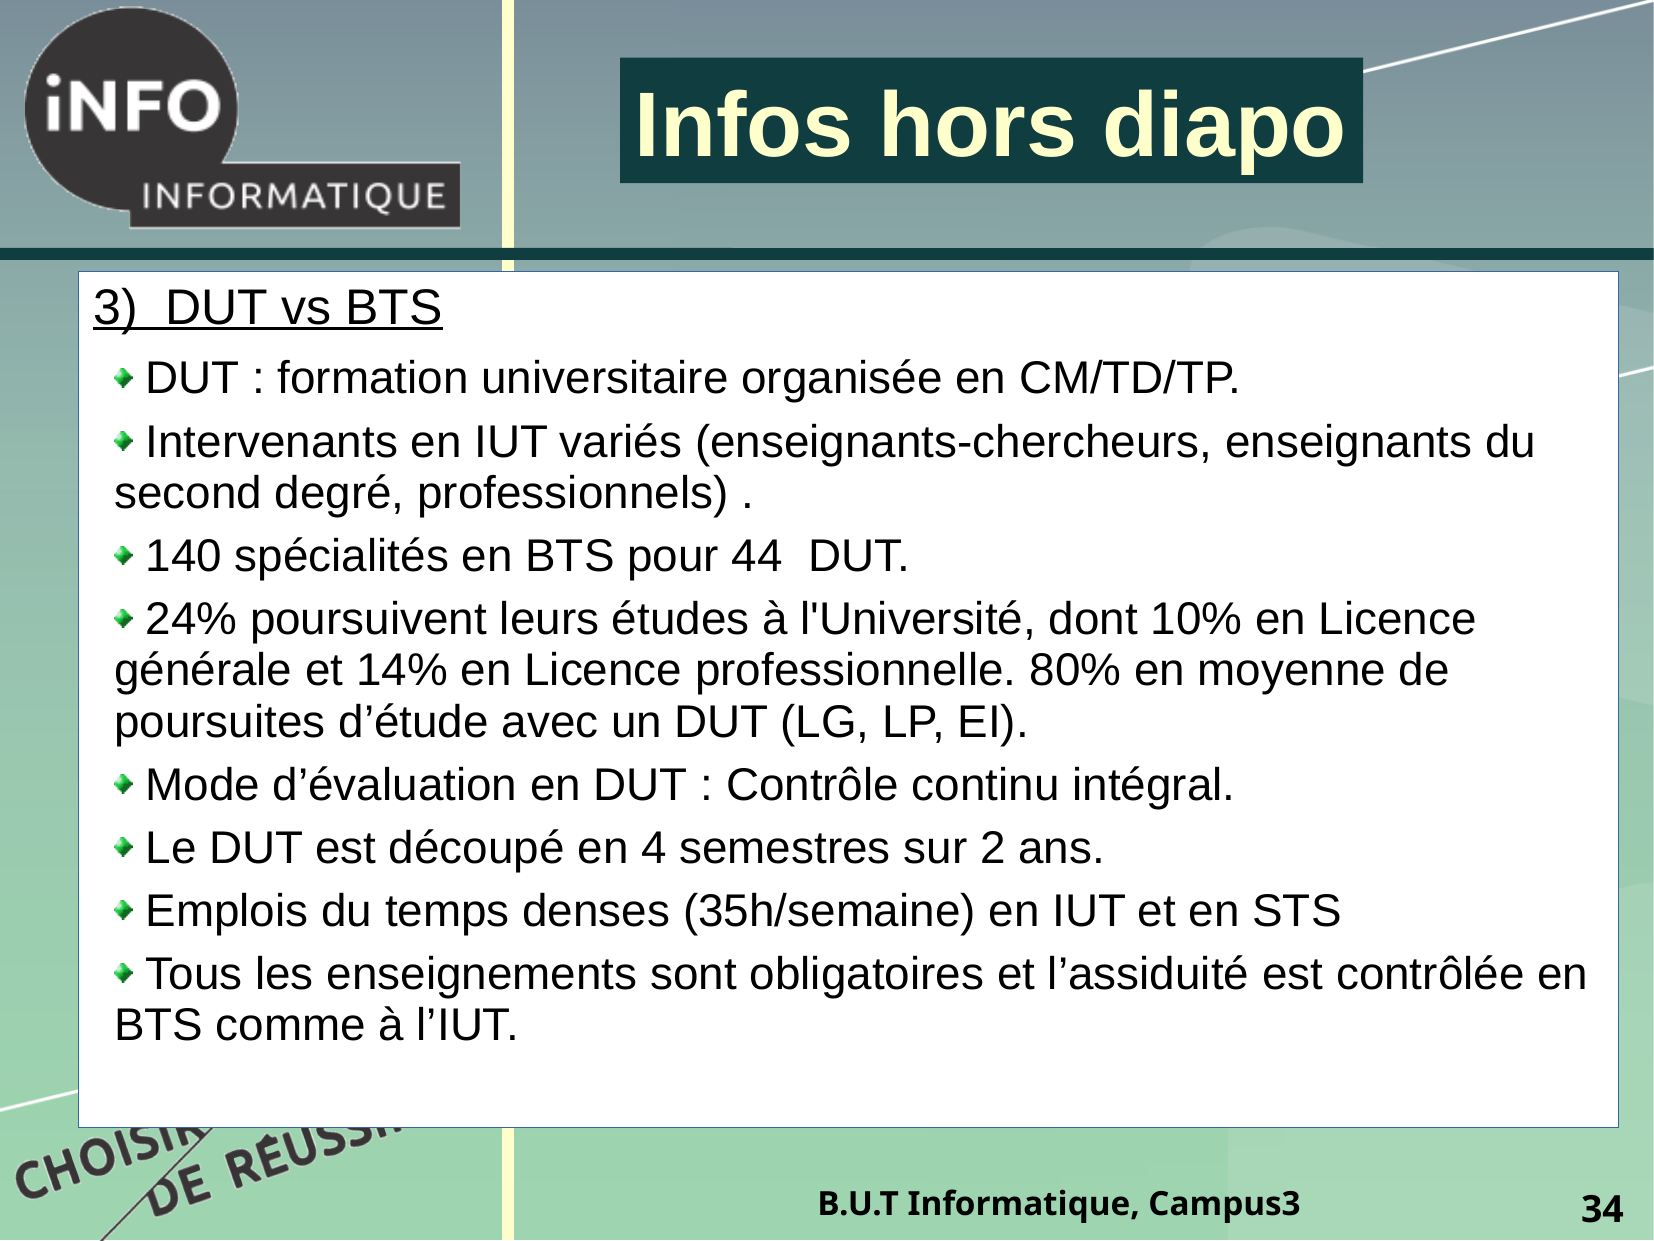

Infos hors diapo
3) DUT vs BTS
 DUT : formation universitaire organisée en CM/TD/TP.
 Intervenants en IUT variés (enseignants-chercheurs, enseignants du second degré, professionnels) .
 140 spécialités en BTS pour 44 DUT.
 24% poursuivent leurs études à l'Université, dont 10% en Licence générale et 14% en Licence professionnelle. 80% en moyenne de poursuites d’étude avec un DUT (LG, LP, EI).
 Mode d’évaluation en DUT : Contrôle continu intégral.
 Le DUT est découpé en 4 semestres sur 2 ans.
 Emplois du temps denses (35h/semaine) en IUT et en STS
 Tous les enseignements sont obligatoires et l’assiduité est contrôlée en BTS comme à l’IUT.
DUT Informatique, IUT Campus3
34